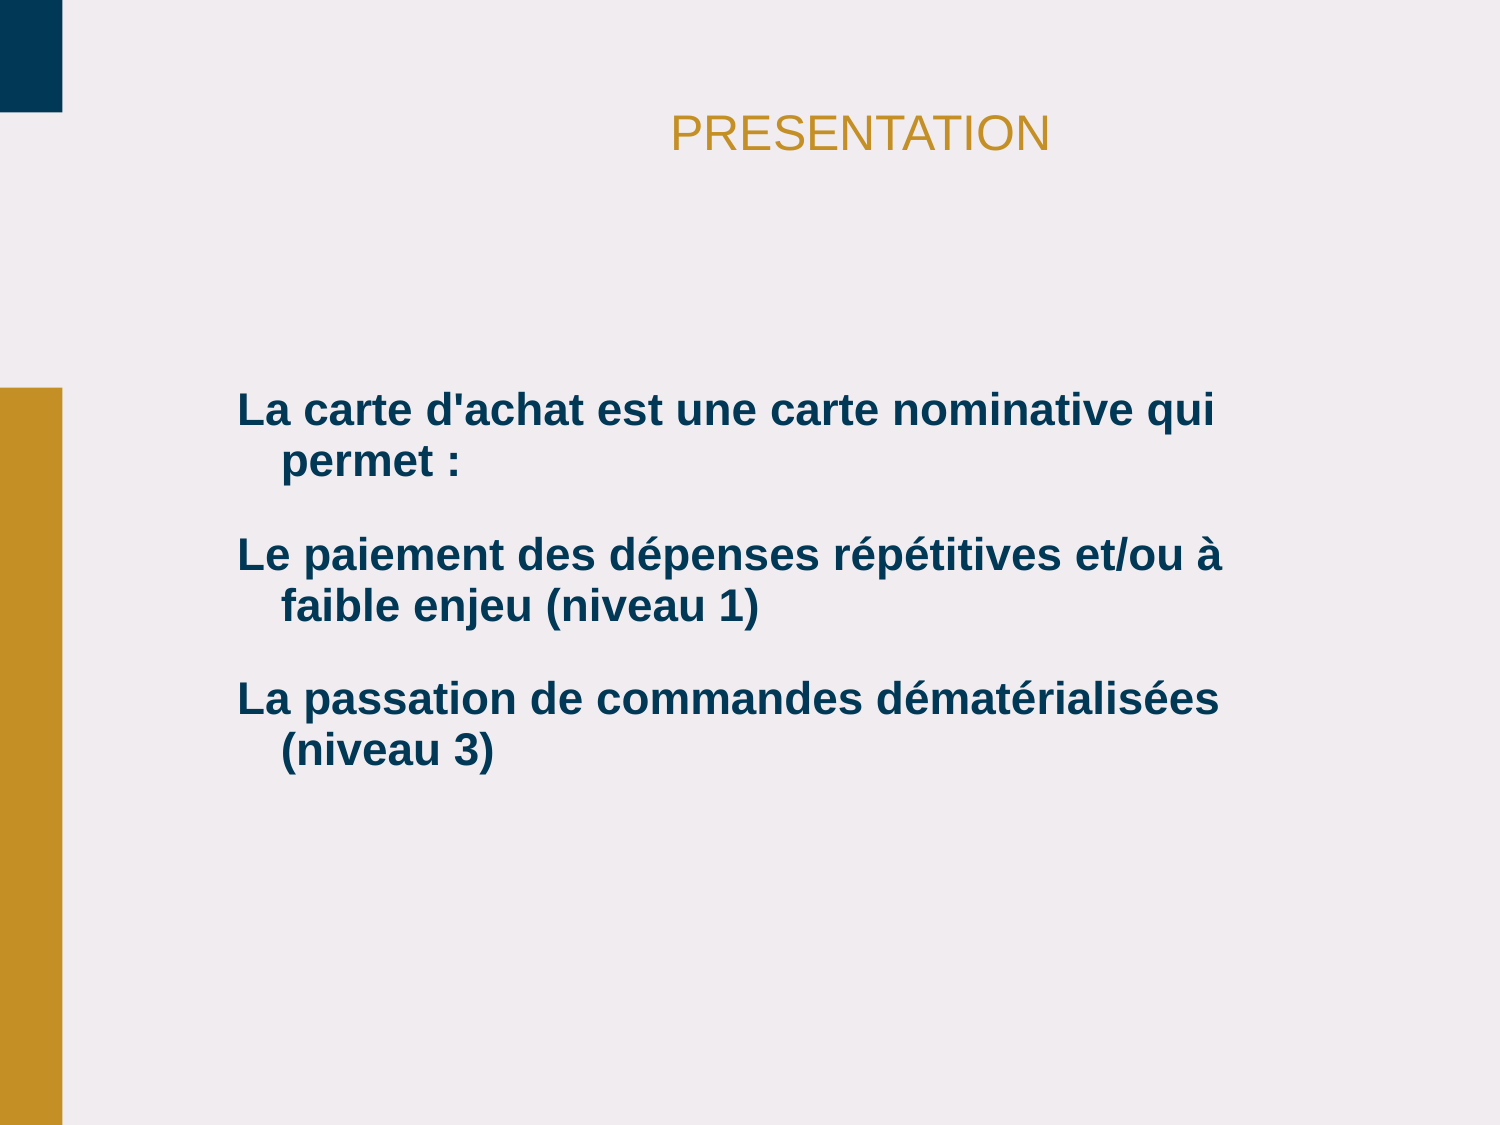

# PRESENTATION
La carte d'achat est une carte nominative qui permet :
Le paiement des dépenses répétitives et/ou à faible enjeu (niveau 1)
La passation de commandes dématérialisées (niveau 3)